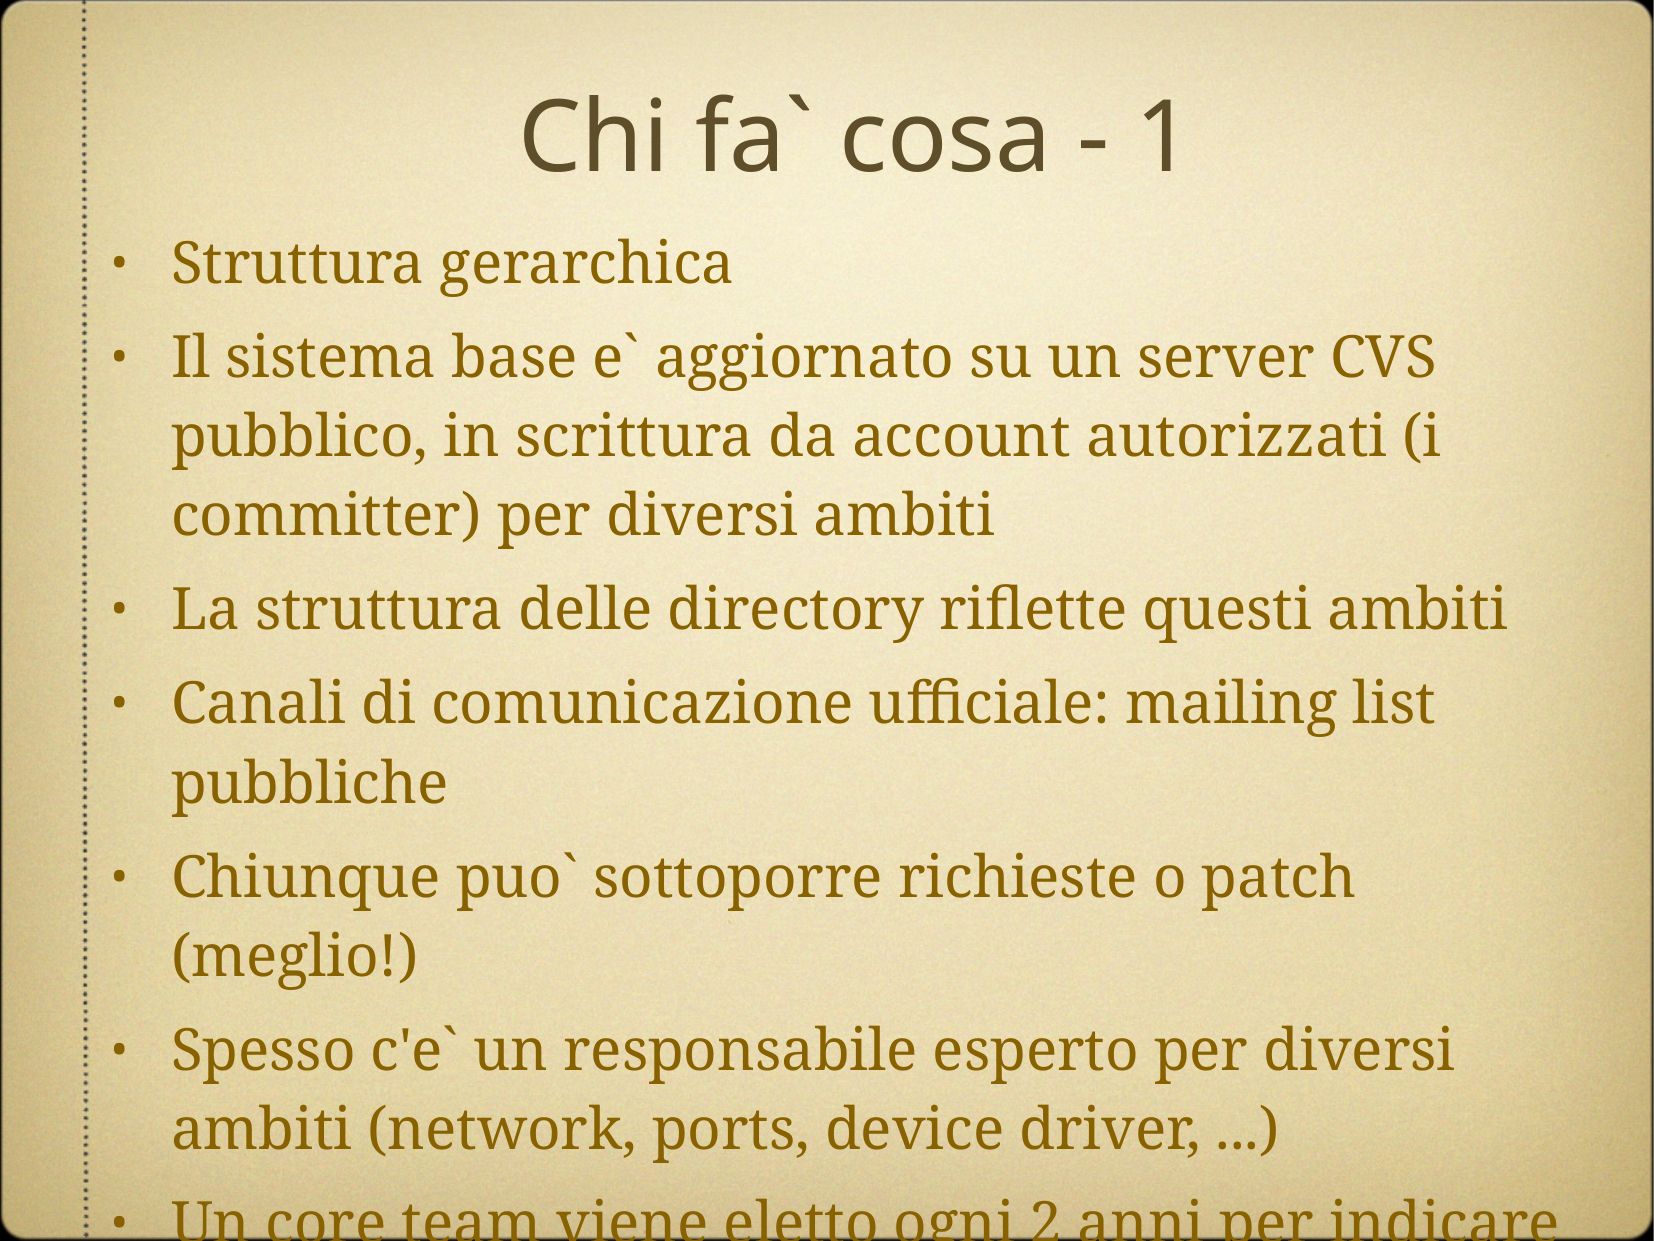

# Chi fa` cosa - 1
Struttura gerarchica
Il sistema base e` aggiornato su un server CVS pubblico, in scrittura da account autorizzati (i committer) per diversi ambiti
La struttura delle directory riflette questi ambiti
Canali di comunicazione ufficiale: mailing list pubbliche
Chiunque puo` sottoporre richieste o patch (meglio!)
Spesso c'e` un responsabile esperto per diversi ambiti (network, ports, device driver, ...)
Un core team viene eletto ogni 2 anni per indicare la strada da seguire per le nuove release